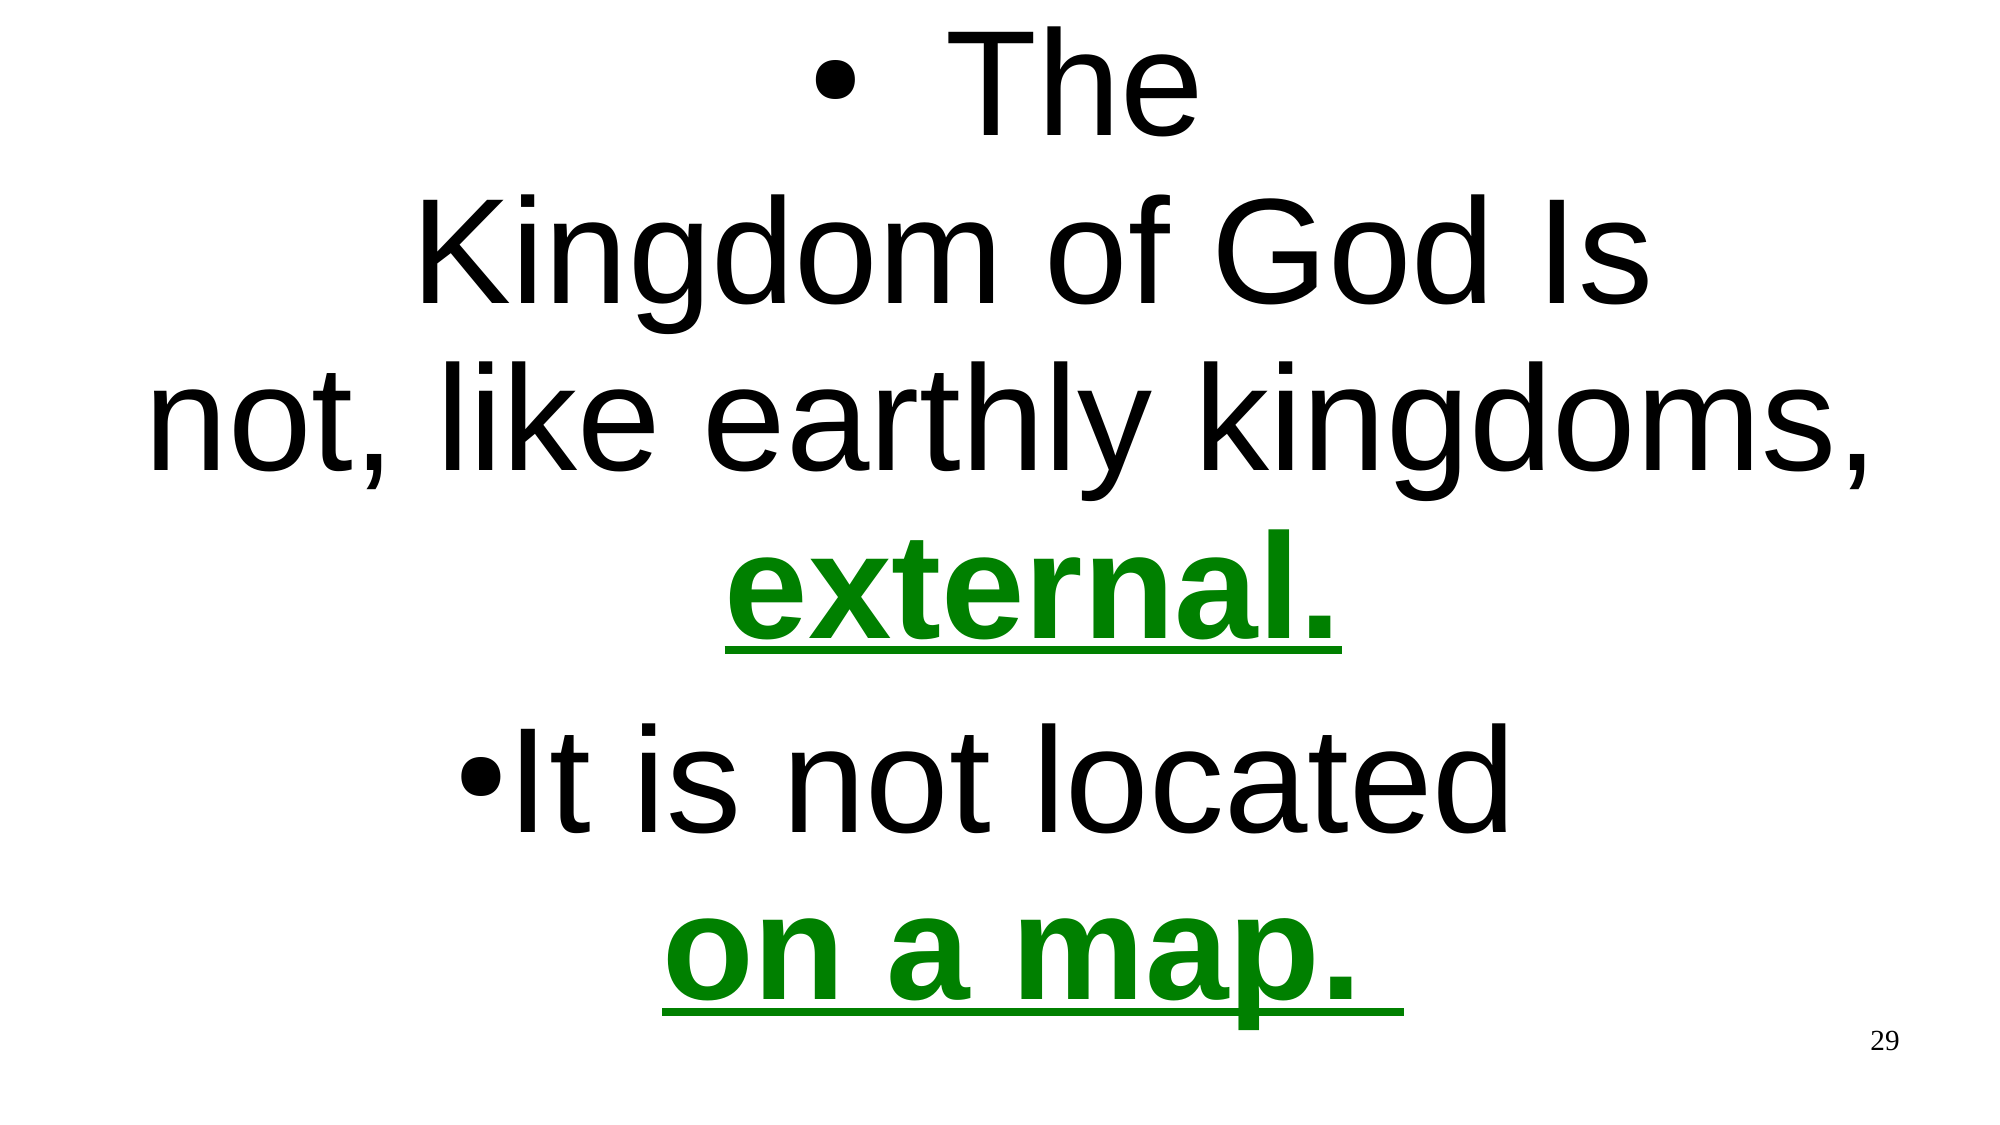

# The Kingdom of God Is not, like earthly kingdoms, external.
It is not located
on a map.
29